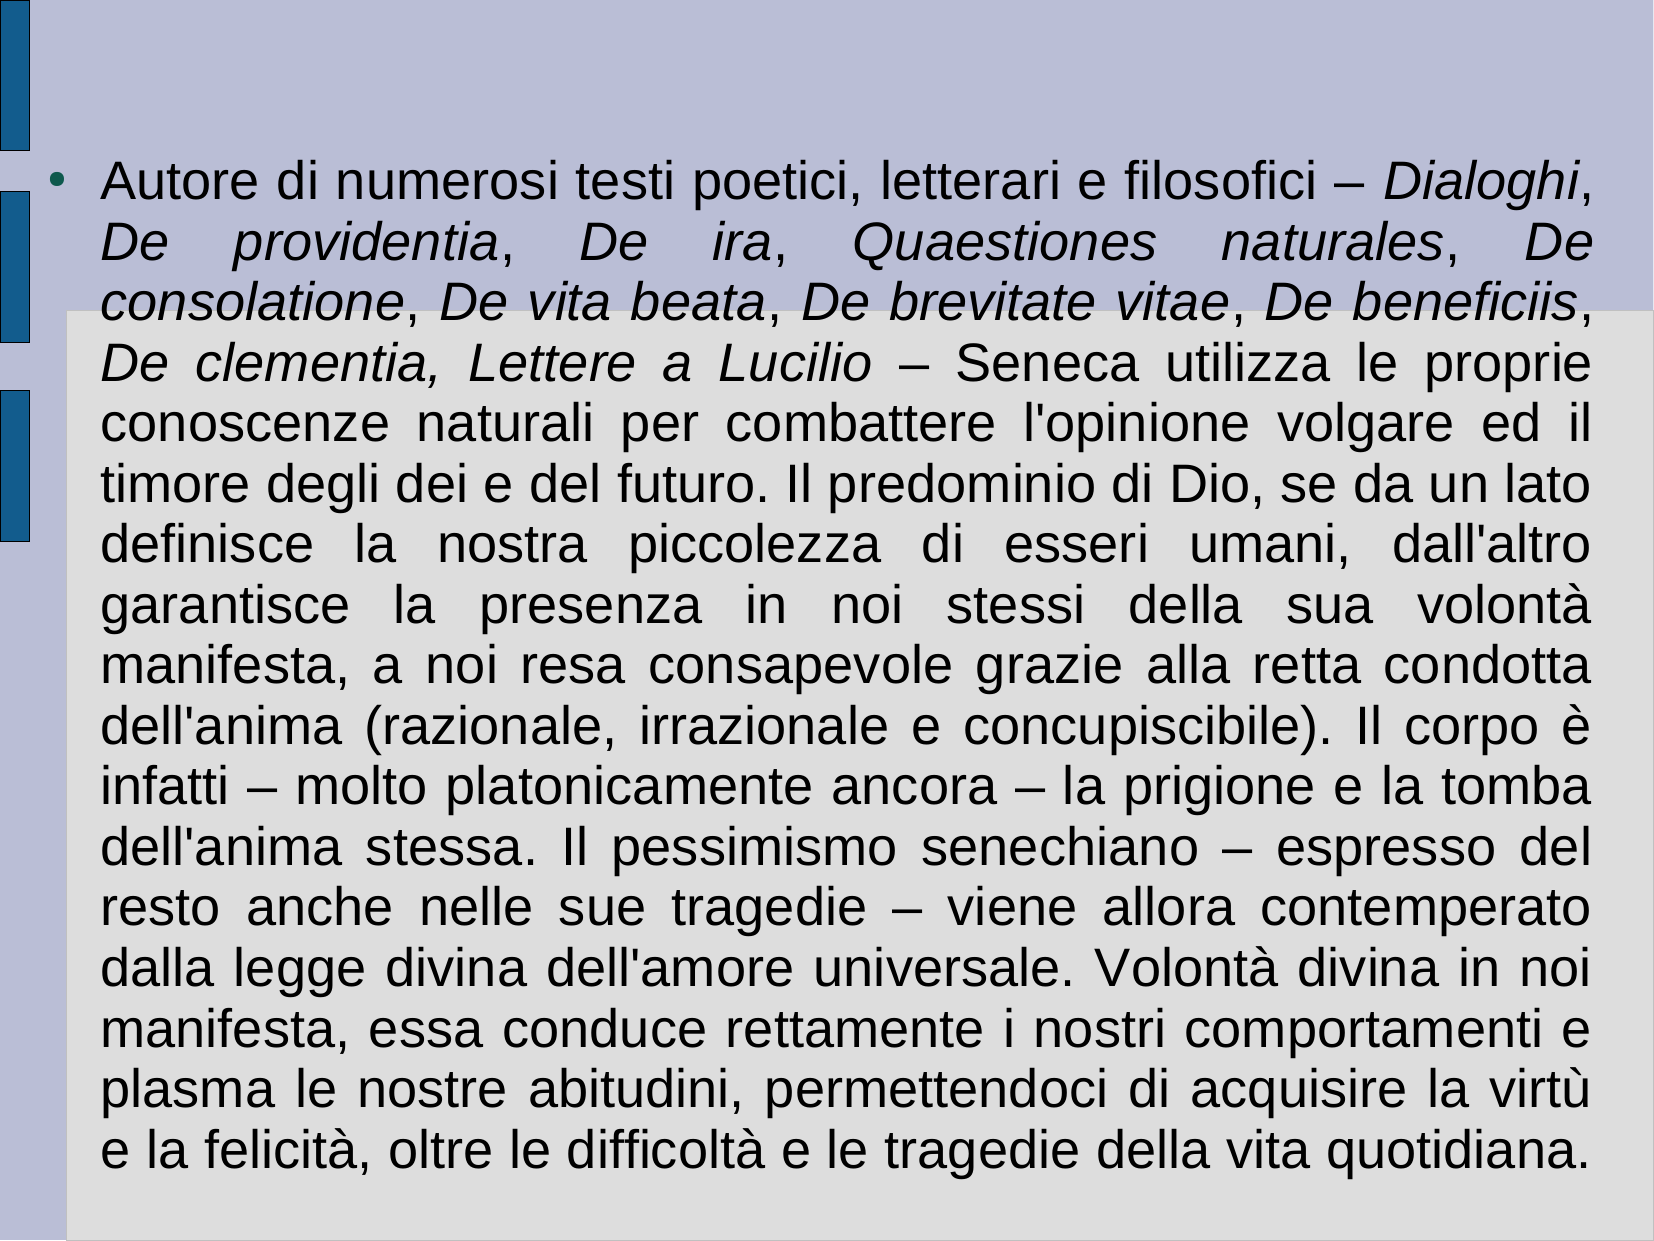

#
Autore di numerosi testi poetici, letterari e filosofici – Dialoghi, De providentia, De ira, Quaestiones naturales, De consolatione, De vita beata, De brevitate vitae, De beneficiis, De clementia, Lettere a Lucilio – Seneca utilizza le proprie conoscenze naturali per combattere l'opinione volgare ed il timore degli dei e del futuro. Il predominio di Dio, se da un lato definisce la nostra piccolezza di esseri umani, dall'altro garantisce la presenza in noi stessi della sua volontà manifesta, a noi resa consapevole grazie alla retta condotta dell'anima (razionale, irrazionale e concupiscibile). Il corpo è infatti – molto platonicamente ancora – la prigione e la tomba dell'anima stessa. Il pessimismo senechiano – espresso del resto anche nelle sue tragedie – viene allora contemperato dalla legge divina dell'amore universale. Volontà divina in noi manifesta, essa conduce rettamente i nostri comportamenti e plasma le nostre abitudini, permettendoci di acquisire la virtù e la felicità, oltre le difficoltà e le tragedie della vita quotidiana.